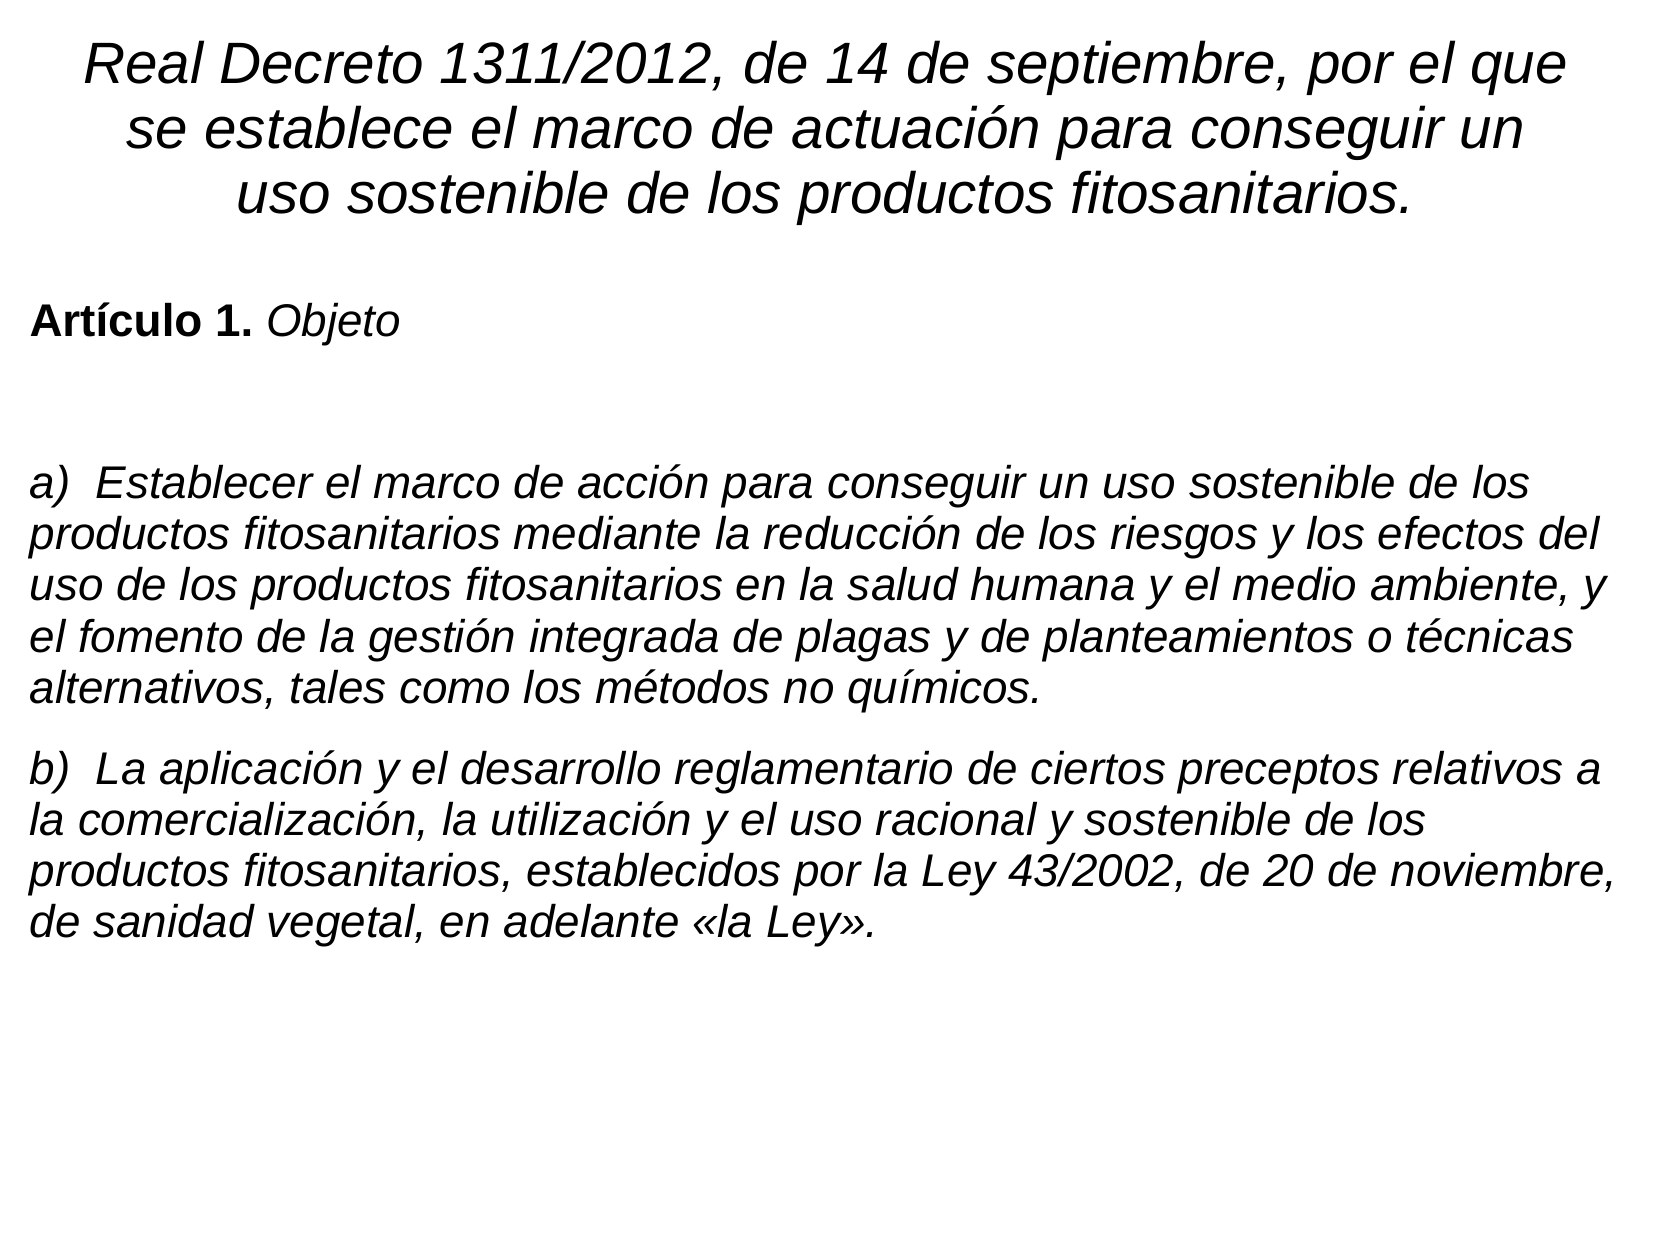

# Real Decreto 1311/2012, de 14 de septiembre, por el que se establece el marco de actuación para conseguir un uso sostenible de los productos fitosanitarios.
Artículo 1. Objeto
a) Establecer el marco de acción para conseguir un uso sostenible de los productos fitosanitarios mediante la reducción de los riesgos y los efectos del uso de los productos fitosanitarios en la salud humana y el medio ambiente, y el fomento de la gestión integrada de plagas y de planteamientos o técnicas alternativos, tales como los métodos no químicos.
b) La aplicación y el desarrollo reglamentario de ciertos preceptos relativos a la comercialización, la utilización y el uso racional y sostenible de los productos fitosanitarios, establecidos por la Ley 43/2002, de 20 de noviembre, de sanidad vegetal, en adelante «la Ley».